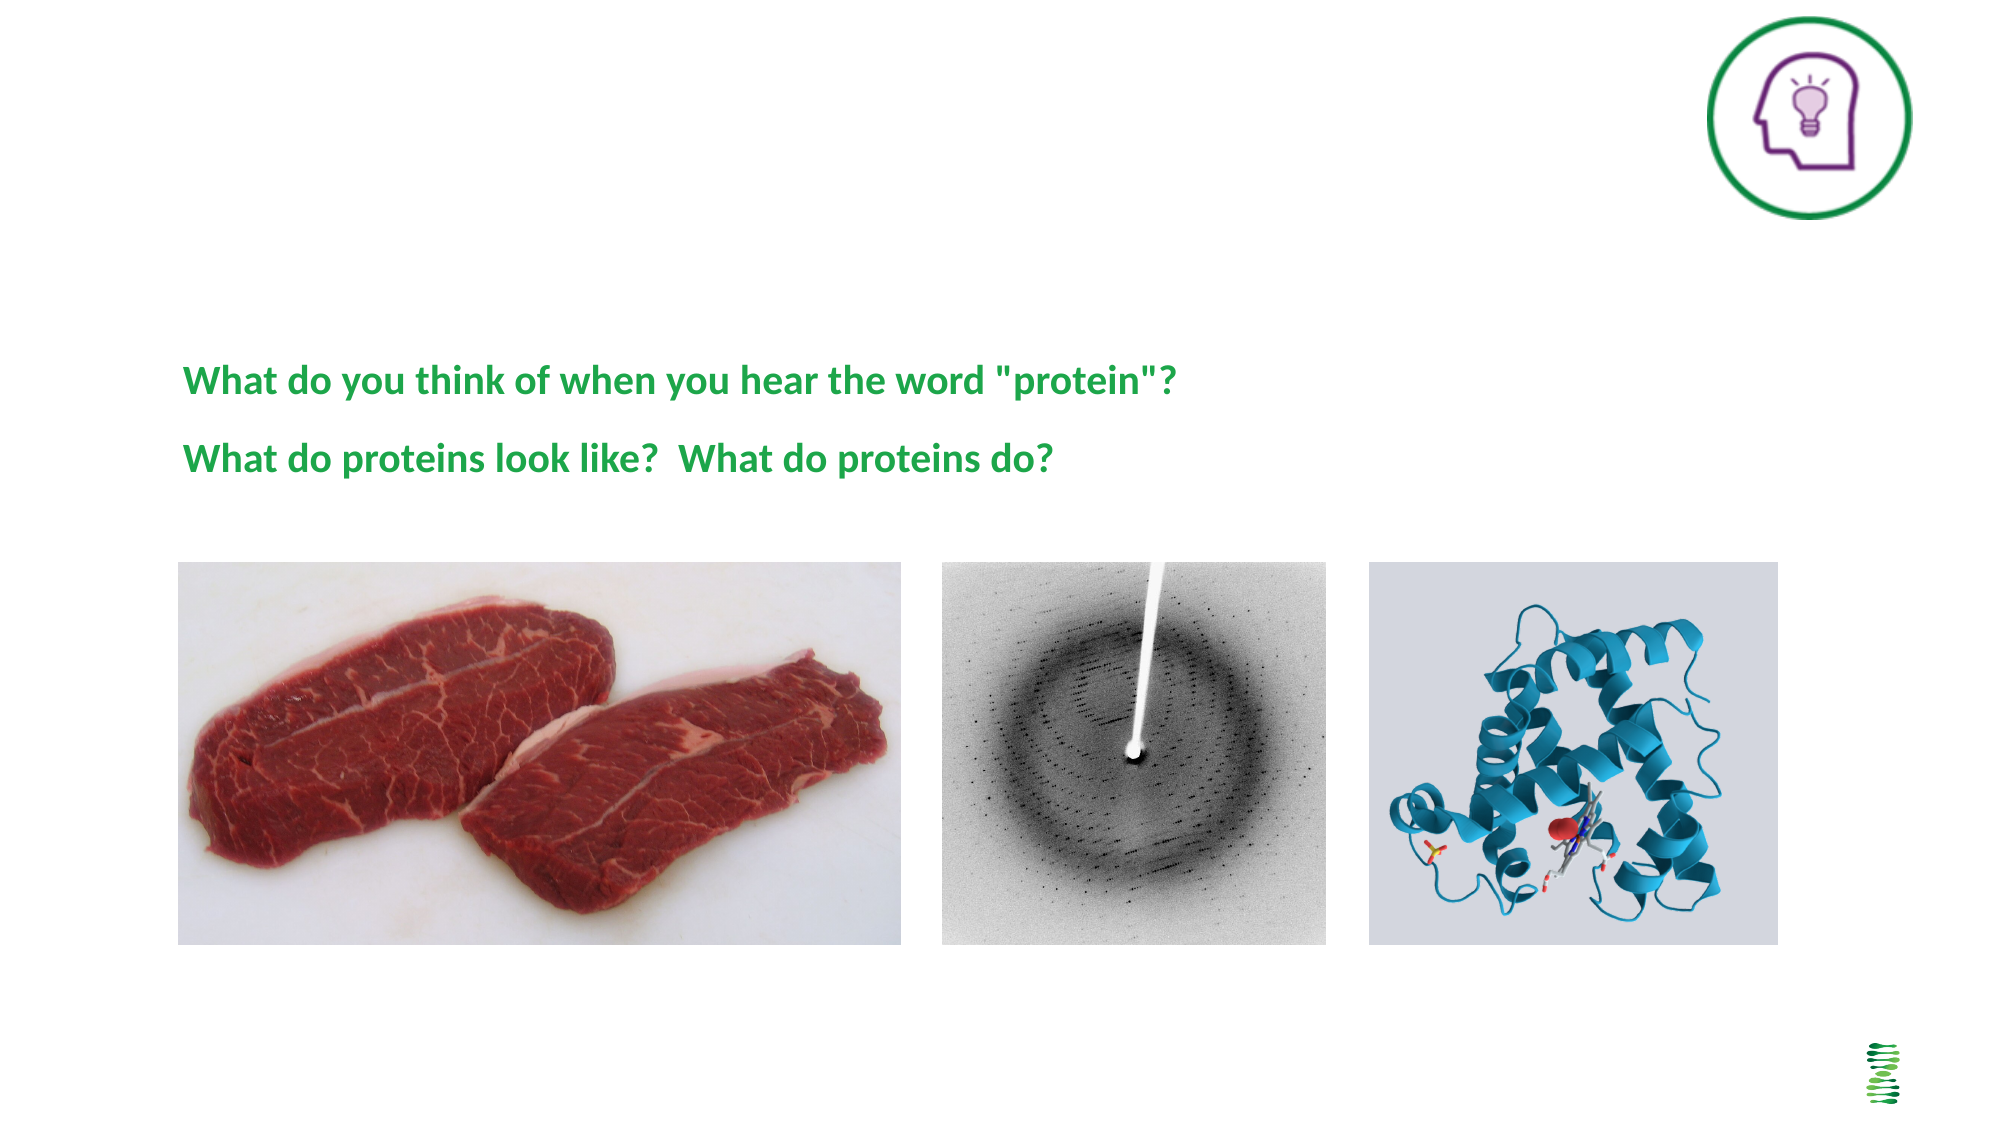

What Do Proteins Look Like?
What do you think of when you hear the word "protein"?
What do proteins look like? What do proteins do?